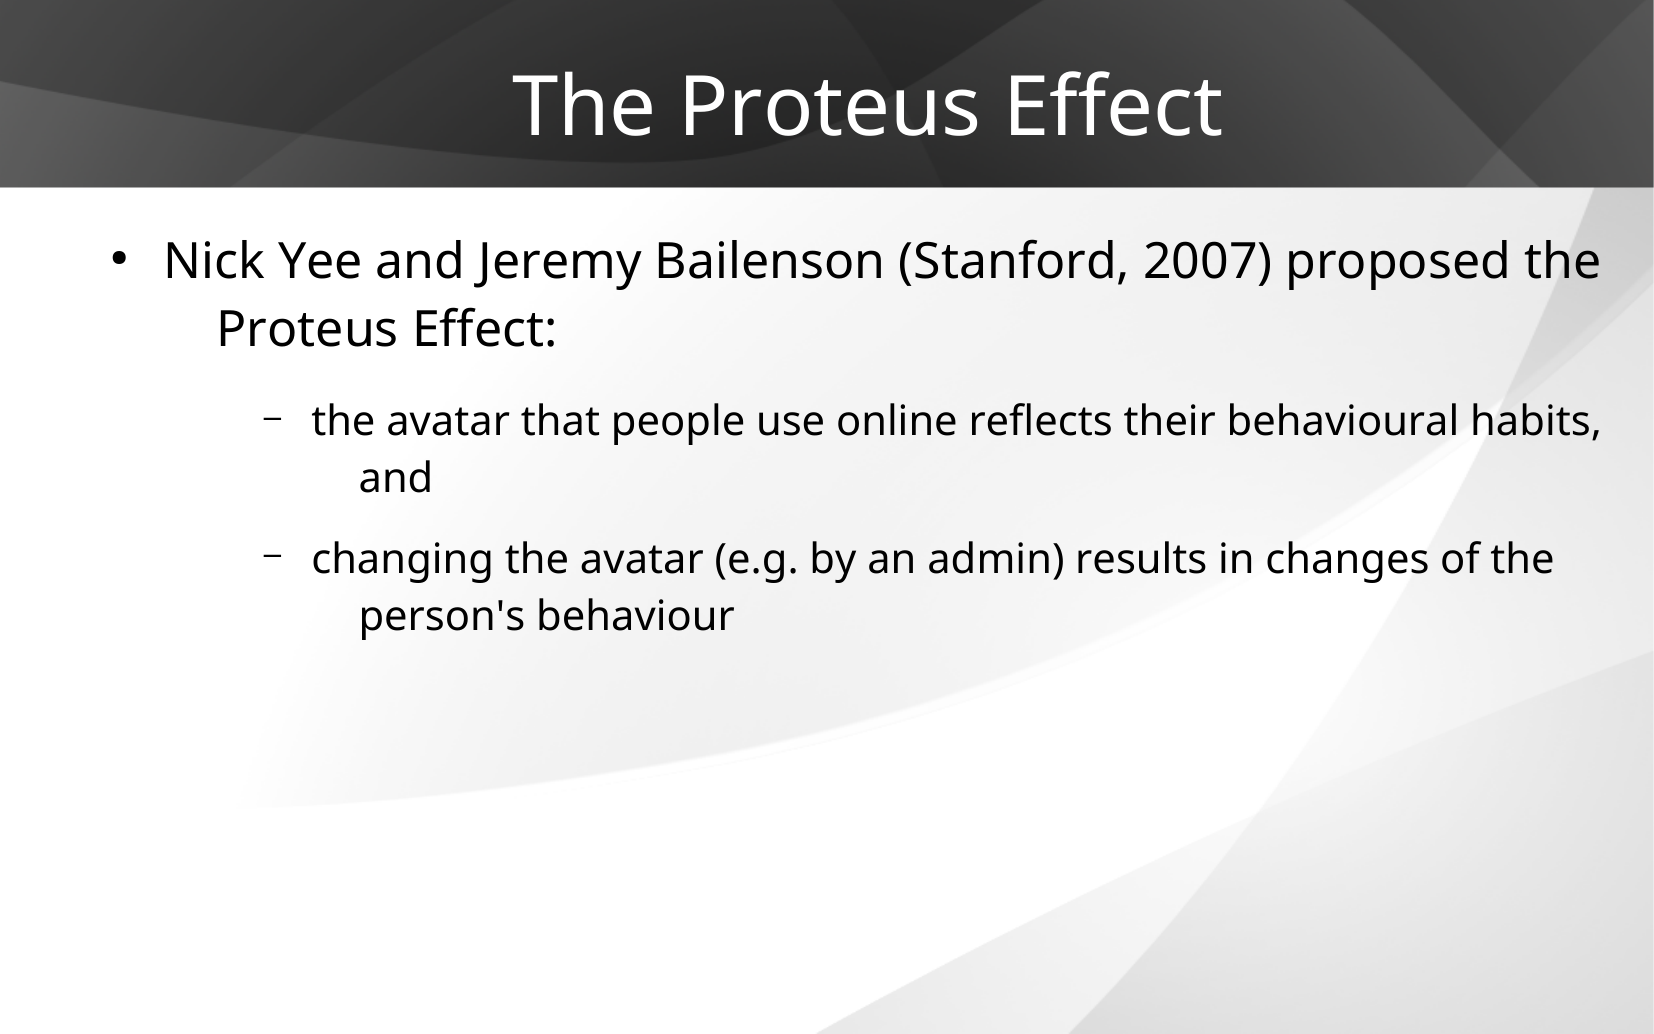

# The Proteus Effect
Nick Yee and Jeremy Bailenson (Stanford, 2007) proposed the Proteus Effect:
the avatar that people use online reflects their behavioural habits, and
changing the avatar (e.g. by an admin) results in changes of the person's behaviour